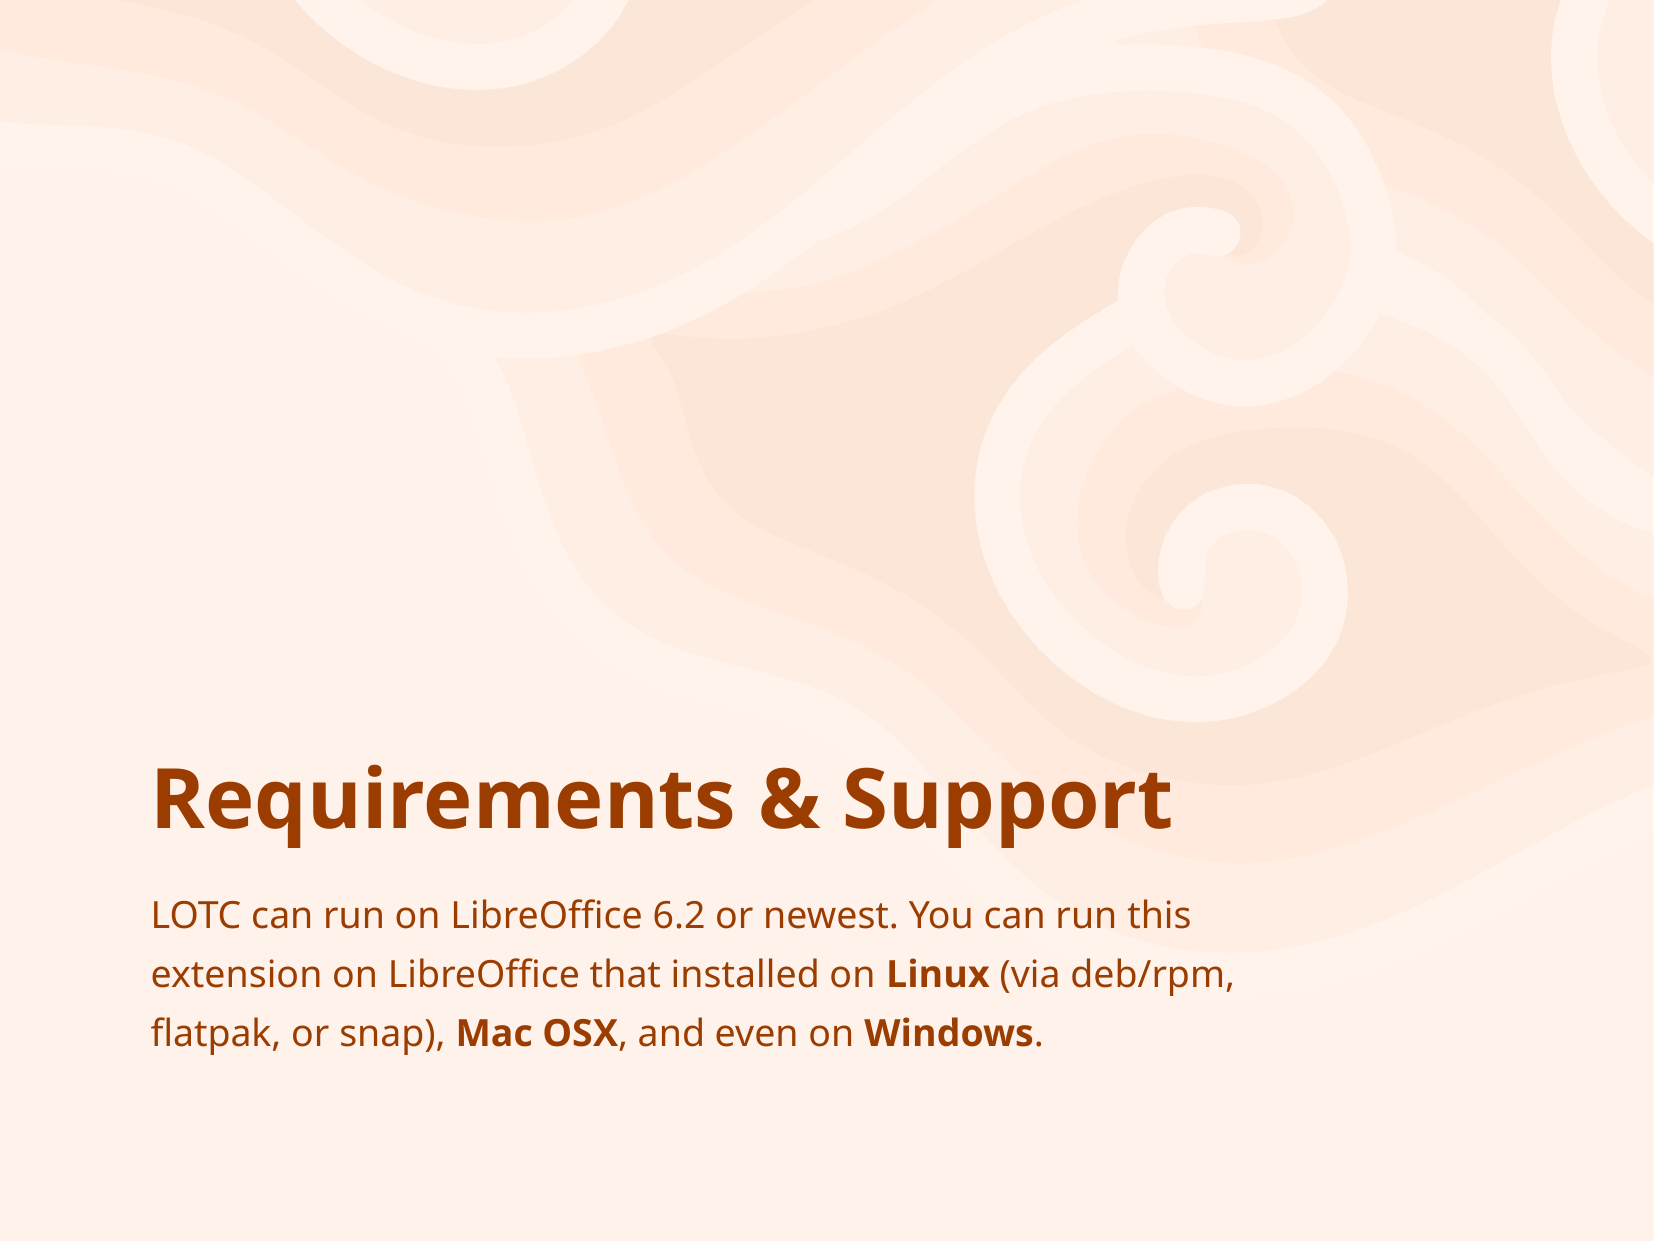

Requirements & Support
LOTC can run on LibreOffice 6.2 or newest. You can run this extension on LibreOffice that installed on Linux (via deb/rpm, flatpak, or snap), Mac OSX, and even on Windows.